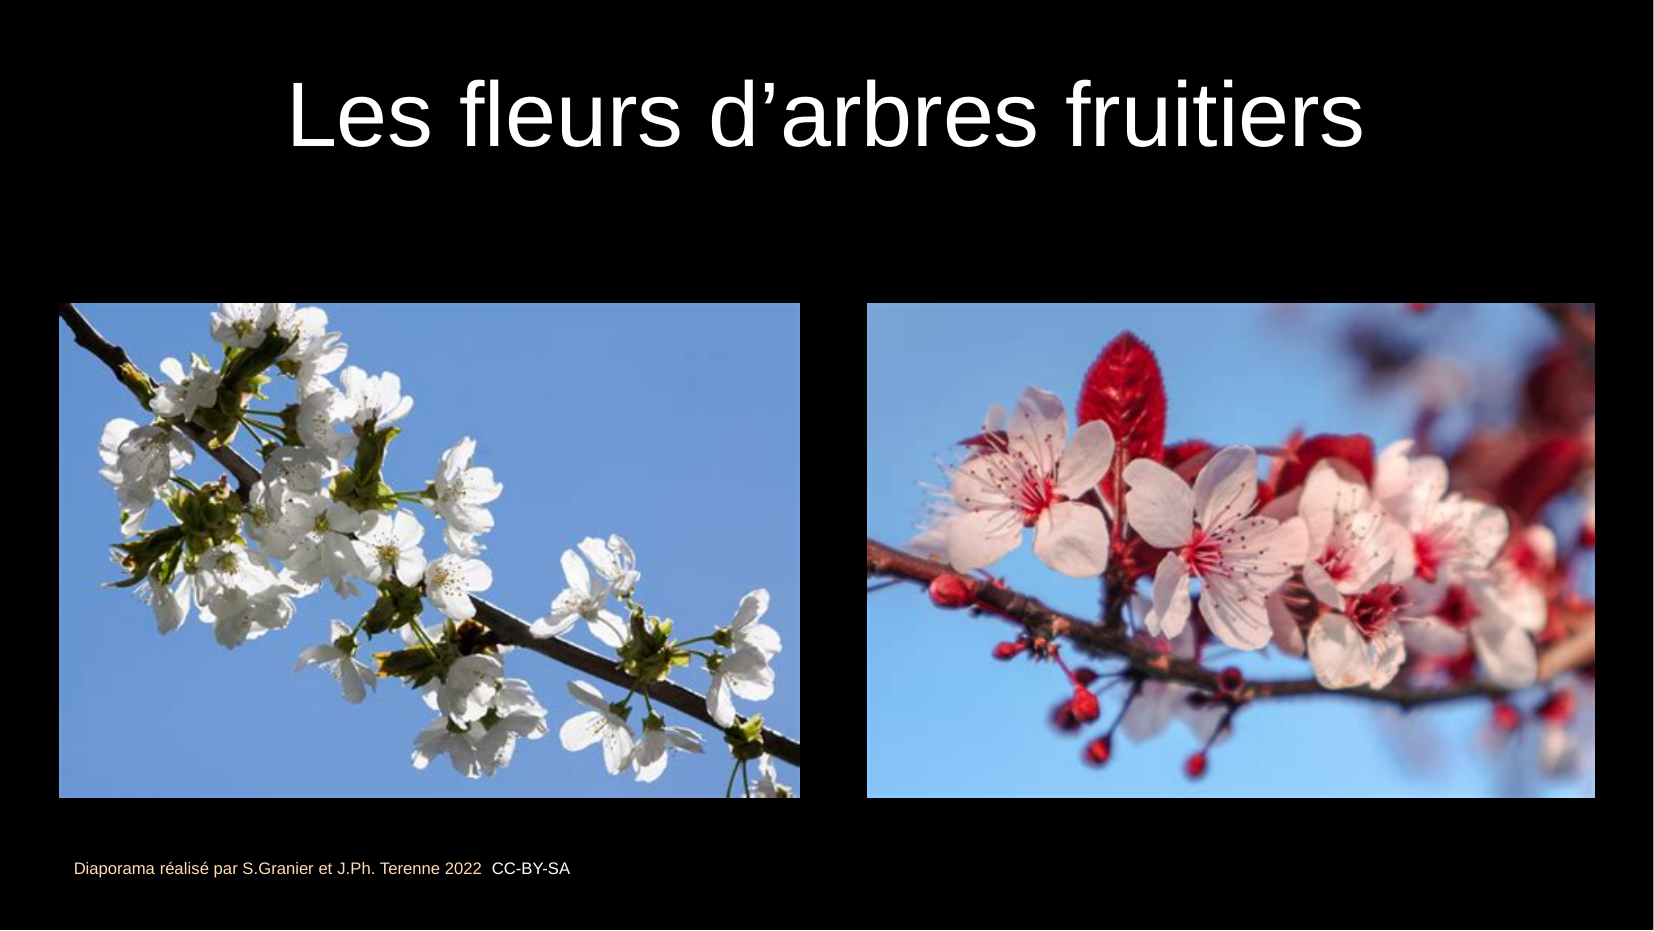

# Les fleurs d’arbres fruitiers
Diaporama réalisé par S.Granier et J.Ph. Terenne 2022 CC-BY-SA